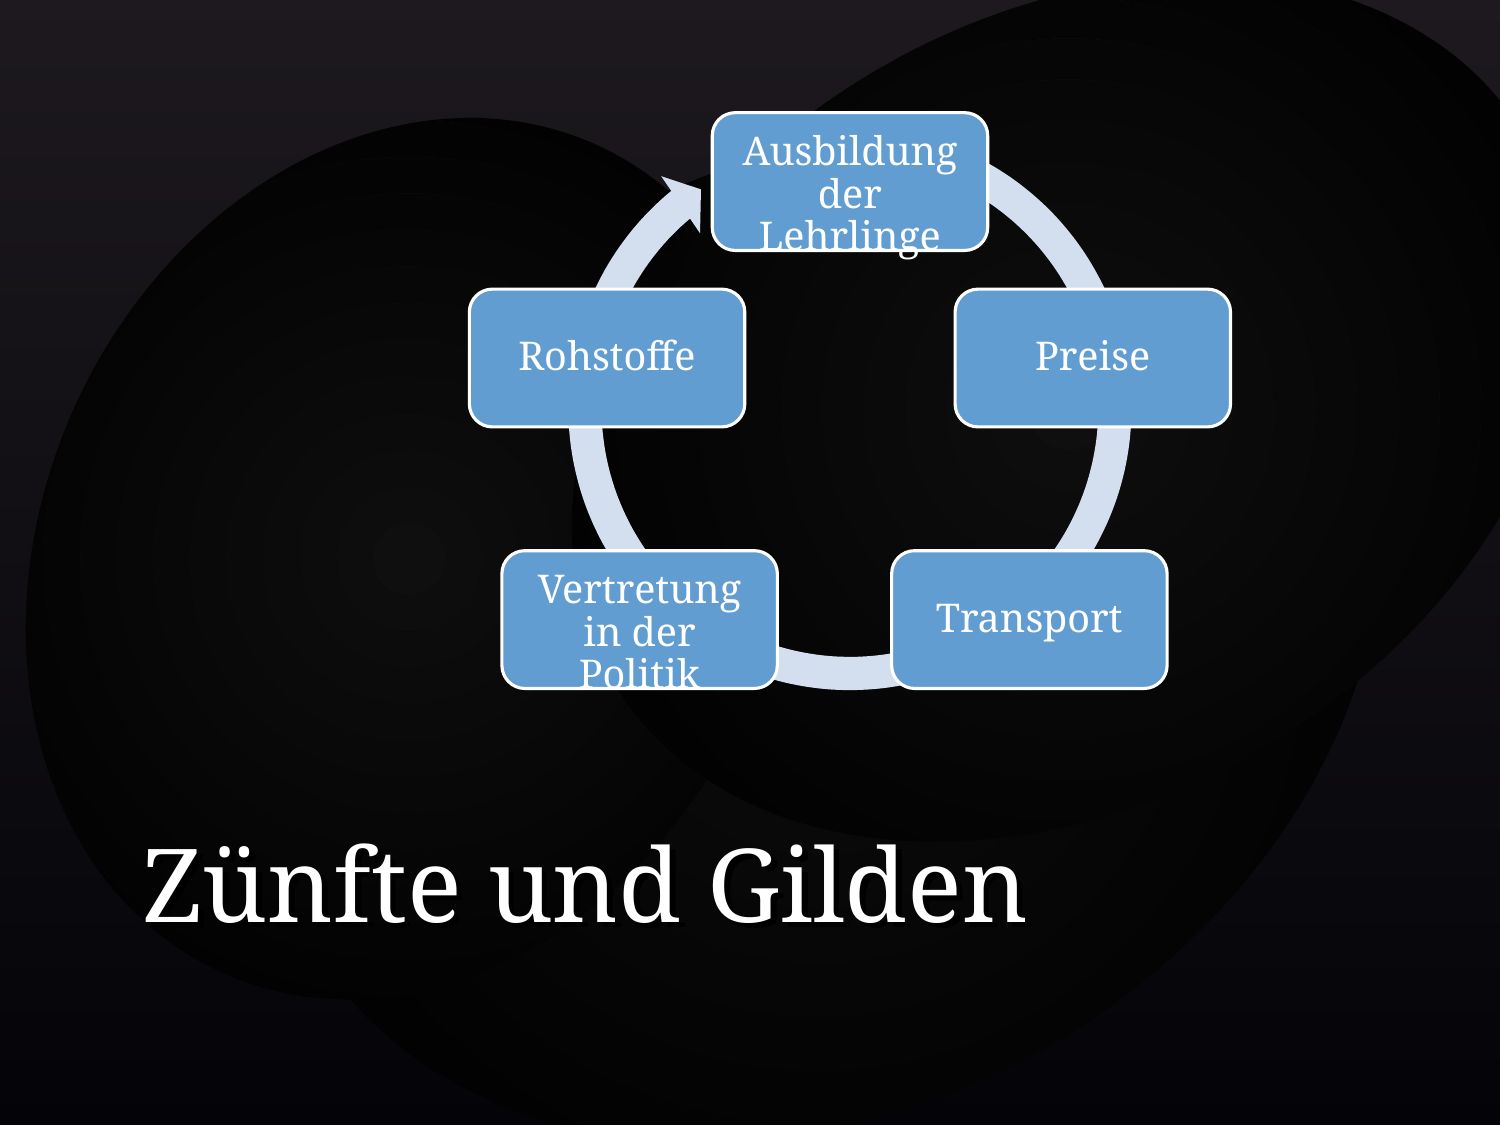

Ausbildung der Lehrlinge
Rohstoffe
Preise
Vertretung in der Politik
Transport
# Zünfte und Gilden